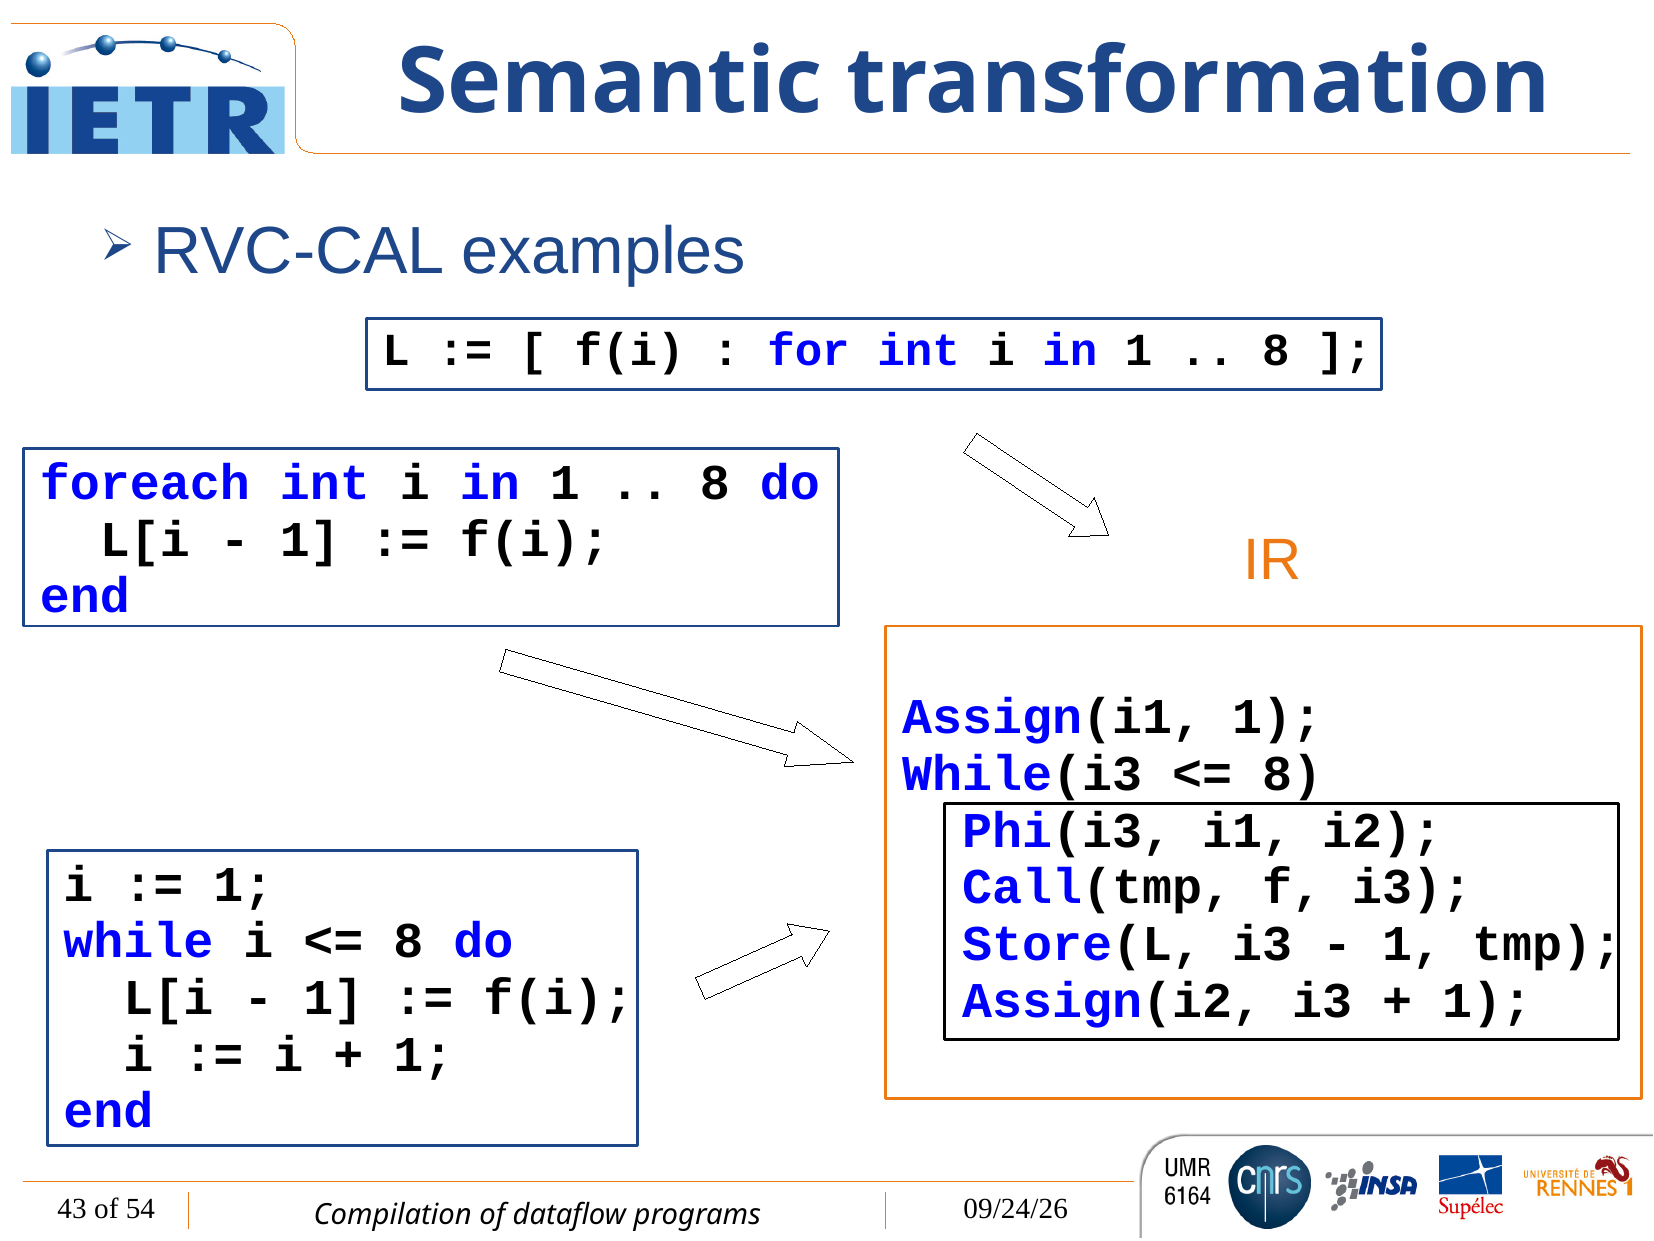

# Semantic transformation
RVC-CAL examples
L := [ f(i) : for int i in 1 .. 8 ];
foreach int i in 1 .. 8 do
 L[i - 1] := f(i);
end
IR
Assign(i1, 1);
While(i3 <= 8)
 Phi(i3, i1, i2);
 Call(tmp, f, i3);
 Store(L, i3 - 1, tmp);
 Assign(i2, i3 + 1);
i := 1;
while i <= 8 do
 L[i - 1] := f(i);
 i := i + 1;
end
43
Compilation of dataflow programs